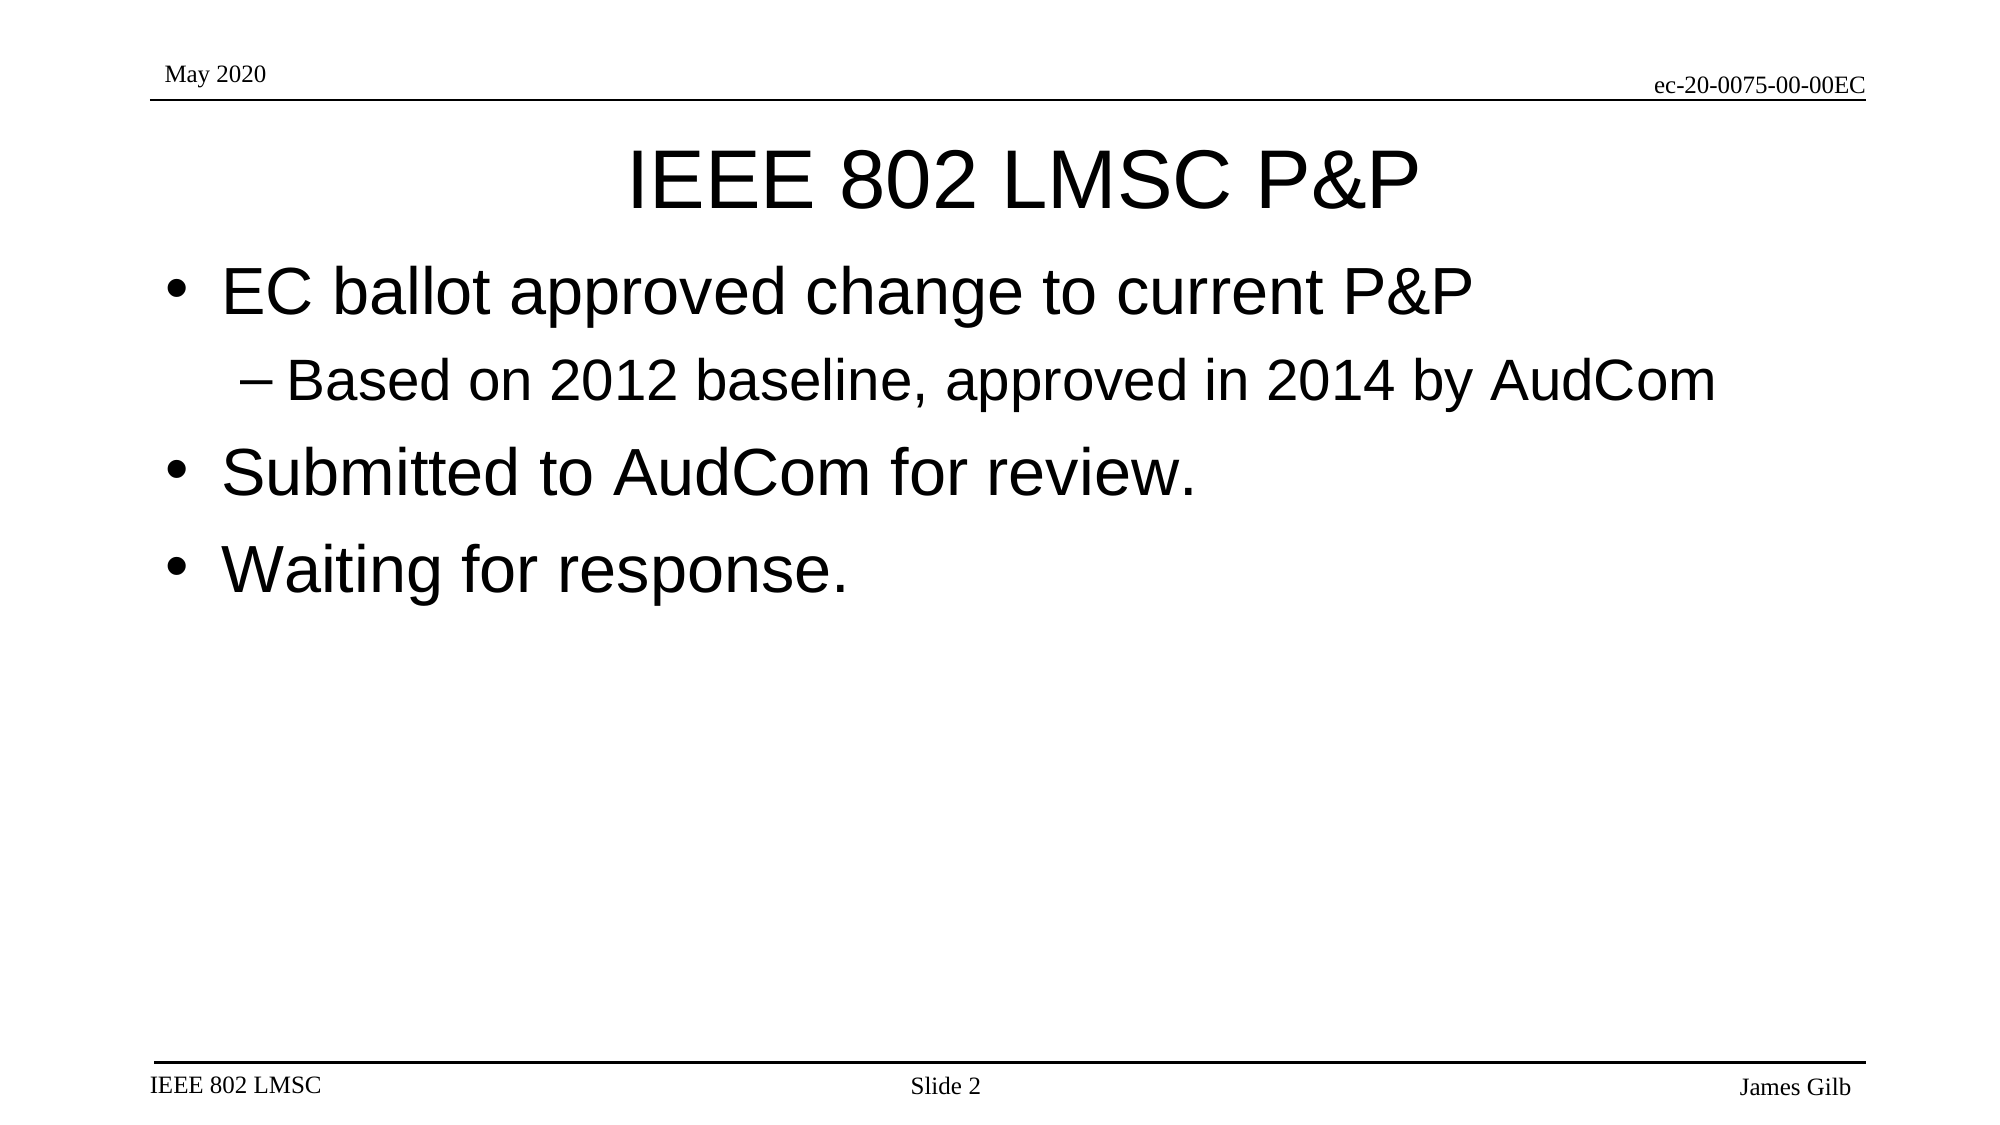

# IEEE 802 LMSC P&P
EC ballot approved change to current P&P
Based on 2012 baseline, approved in 2014 by AudCom
Submitted to AudCom for review.
Waiting for response.
2